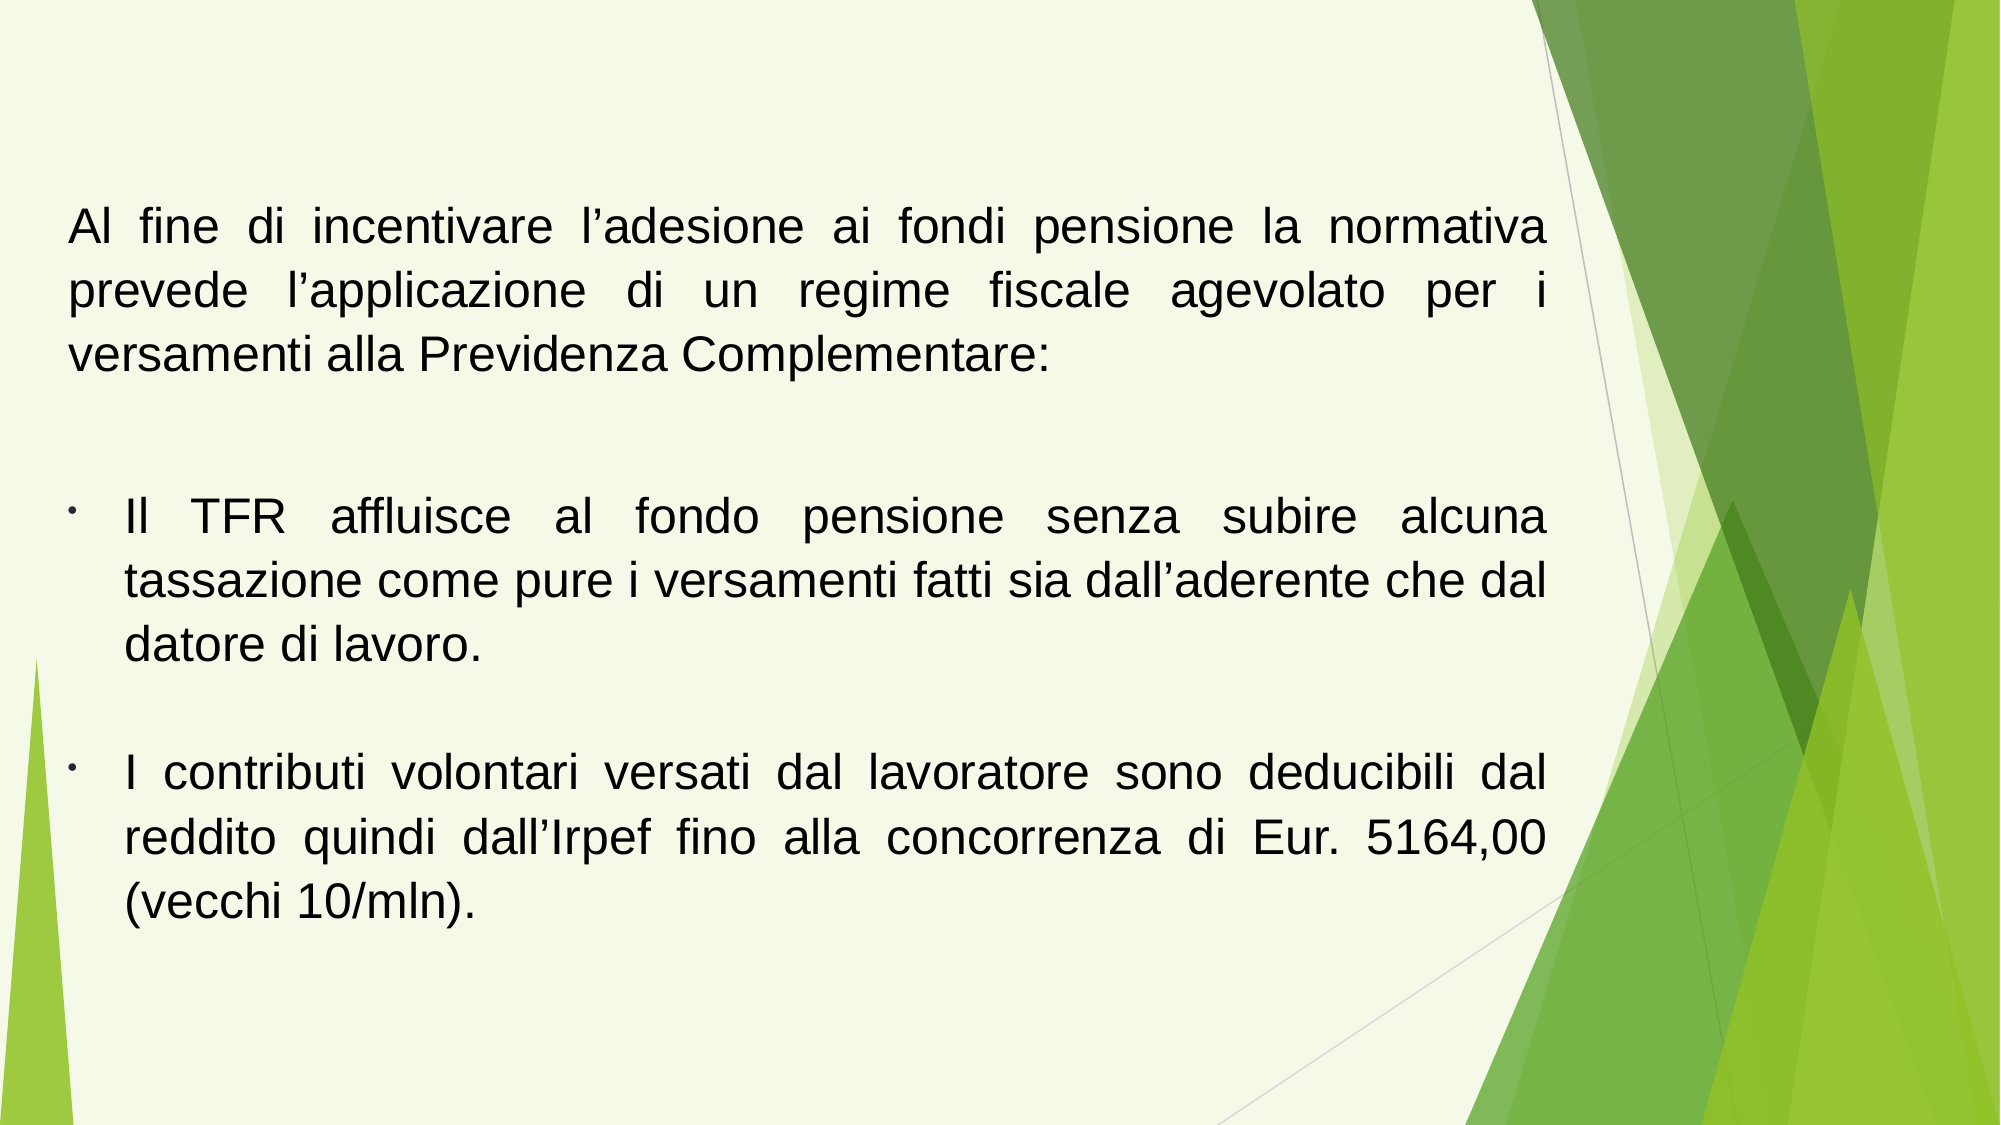

Al fine di incentivare l’adesione ai fondi pensione la normativa prevede l’applicazione di un regime fiscale agevolato per i versamenti alla Previdenza Complementare:
Il TFR affluisce al fondo pensione senza subire alcuna tassazione come pure i versamenti fatti sia dall’aderente che dal datore di lavoro.
I contributi volontari versati dal lavoratore sono deducibili dal reddito quindi dall’Irpef fino alla concorrenza di Eur. 5164,00 (vecchi 10/mln).